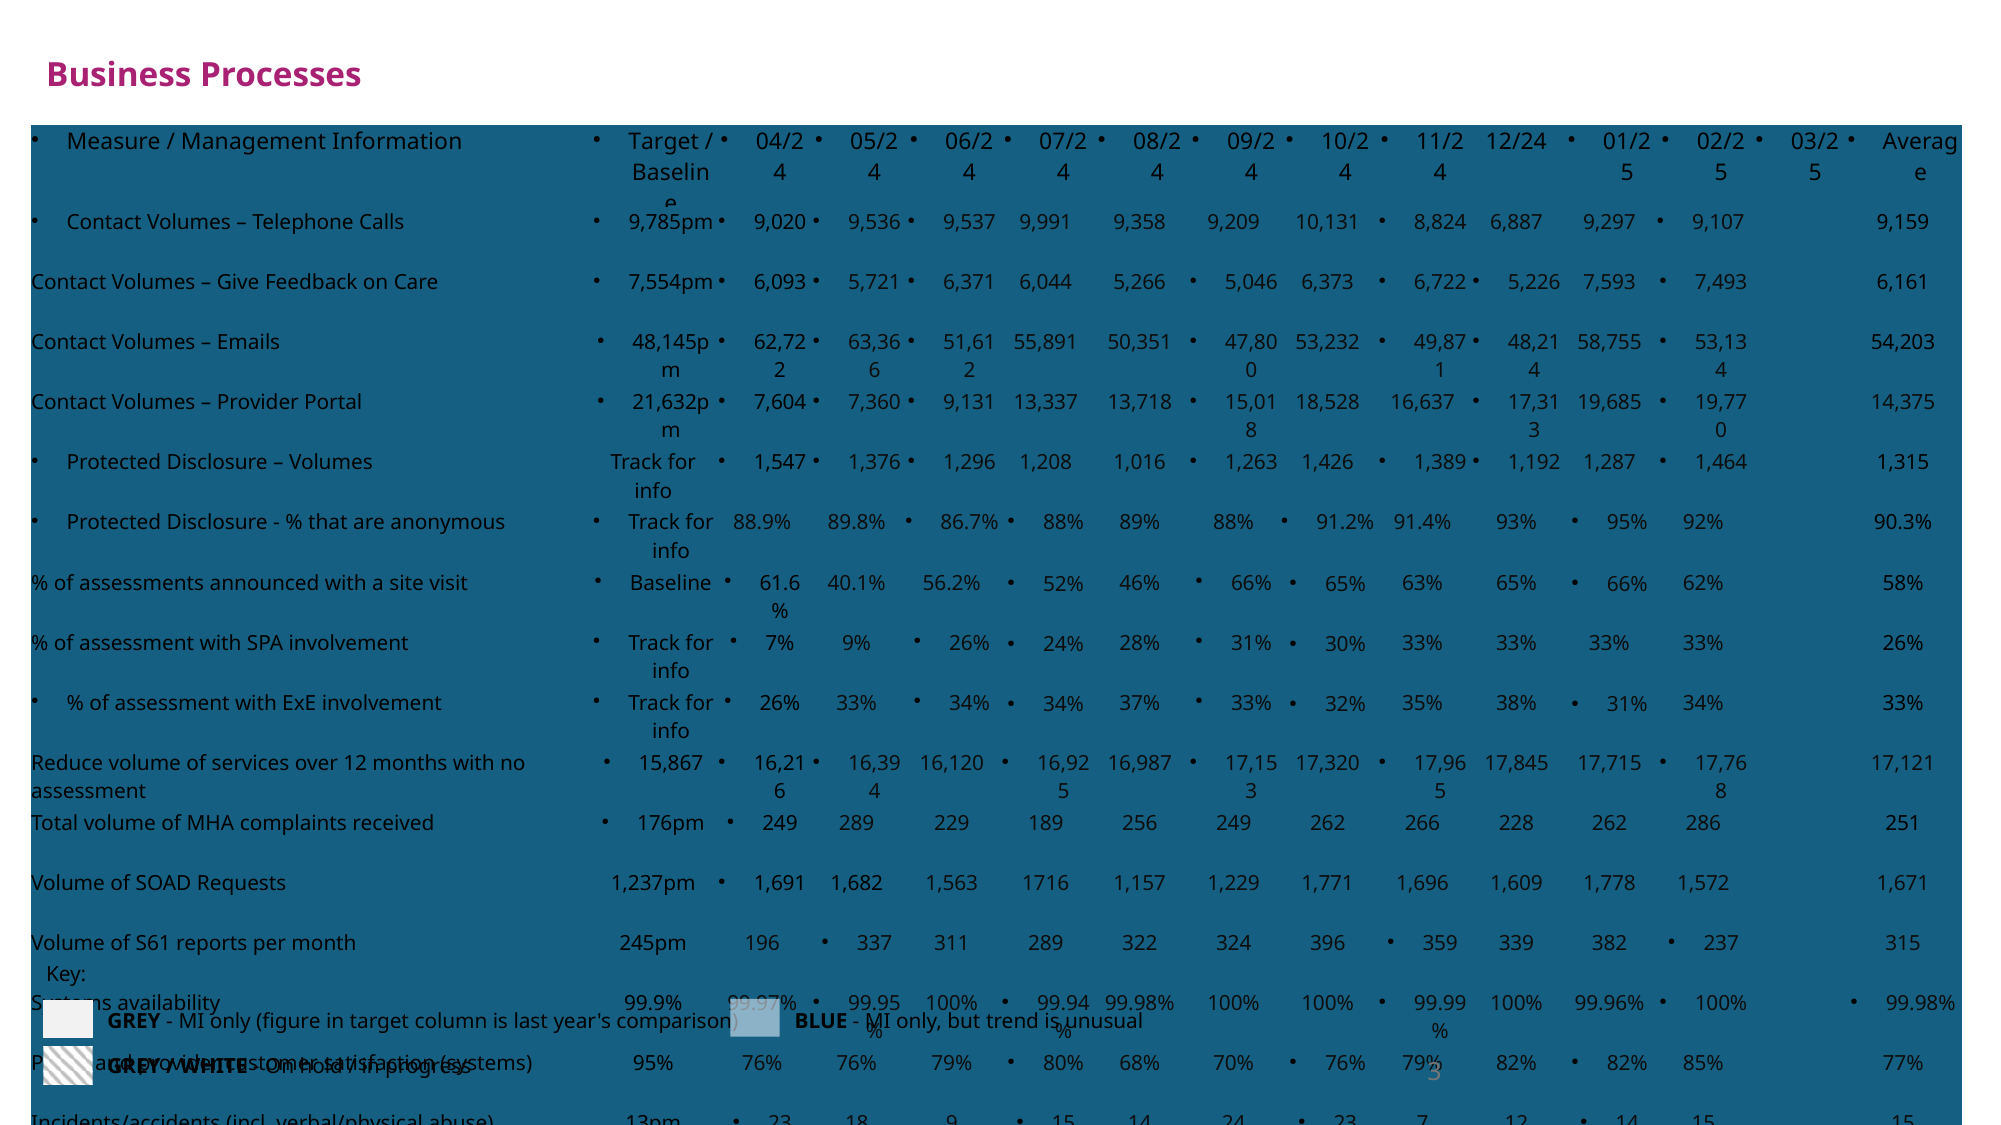

# Business Processes
| Measure / Management Information | Target / Baseline | 04/24 | 05/24 | 06/24 | 07/24 | 08/24 | 09/24 | 10/24 | 11/24 | 12/24 | 01/25 | 02/25 | 03/25 | Average |
| --- | --- | --- | --- | --- | --- | --- | --- | --- | --- | --- | --- | --- | --- | --- |
| Contact Volumes – Telephone Calls | 9,785pm | 9,020 | 9,536 | 9,537 | 9,991 | 9,358 | 9,209 | 10,131 | 8,824 | 6,887 | 9,297 | 9,107 | | 9,159 |
| Contact Volumes – Give Feedback on Care | 7,554pm | 6,093 | 5,721 | 6,371 | 6,044 | 5,266 | 5,046 | 6,373 | 6,722 | 5,226 | 7,593 | 7,493 | | 6,161 |
| Contact Volumes – Emails | 48,145pm | 62,722 | 63,366 | 51,612 | 55,891 | 50,351 | 47,800 | 53,232 | 49,871 | 48,214 | 58,755 | 53,134 | | 54,203 |
| Contact Volumes – Provider Portal | 21,632pm | 7,604 | 7,360 | 9,131 | 13,337 | 13,718 | 15,018 | 18,528 | 16,637 | 17,313 | 19,685 | 19,770 | | 14,375 |
| Protected Disclosure – Volumes | Track for info | 1,547 | 1,376 | 1,296 | 1,208 | 1,016 | 1,263 | 1,426 | 1,389 | 1,192 | 1,287 | 1,464 | | 1,315 |
| Protected Disclosure - % that are anonymous | Track for info | 88.9% | 89.8% | 86.7% | 88% | 89% | 88% | 91.2% | 91.4% | 93% | 95% | 92% | | 90.3% |
| % of assessments announced with a site visit | Baseline | 61.6% | 40.1% | 56.2% | 52% | 46% | 66% | 65% | 63% | 65% | 66% | 62% | | 58% |
| % of assessment with SPA involvement | Track for info | 7% | 9% | 26% | 24% | 28% | 31% | 30% | 33% | 33% | 33% | 33% | | 26% |
| % of assessment with ExE involvement | Track for info | 26% | 33% | 34% | 34% | 37% | 33% | 32% | 35% | 38% | 31% | 34% | | 33% |
| Reduce volume of services over 12 months with no assessment | 15,867 | 16,216 | 16,394 | 16,120 | 16,925 | 16,987 | 17,153 | 17,320 | 17,965 | 17,845 | 17,715 | 17,768 | | 17,121 |
| Total volume of MHA complaints received | 176pm | 249 | 289 | 229 | 189 | 256 | 249 | 262 | 266 | 228 | 262 | 286 | | 251 |
| Volume of SOAD Requests | 1,237pm | 1,691 | 1,682 | 1,563 | 1716 | 1,157 | 1,229 | 1,771 | 1,696 | 1,609 | 1,778 | 1,572 | | 1,671 |
| Volume of S61 reports per month | 245pm | 196 | 337 | 311 | 289 | 322 | 324 | 396 | 359 | 339 | 382 | 237 | | 315 |
| Systems availability | 99.9% | 99.97% | 99.95% | 100% | 99.94% | 99.98% | 100% | 100% | 99.99% | 100% | 99.96% | 100% | | 99.98% |
| Public and provider customer satisfaction (systems) | 95% | 76% | 76% | 79% | 80% | 68% | 70% | 76% | 79% | 82% | 82% | 85% | | 77% |
| Incidents/accidents (incl. verbal/physical abuse) | 13pm | 23 | 18 | 9 | 15 | 14 | 24 | 23 | 7 | 12 | 14 | 15 | | 15 |
Key:
GREY - MI only (figure in target column is last year's comparison)
BLUE - MI only, but trend is unusual
GREY / WHITE - On hold / in progress